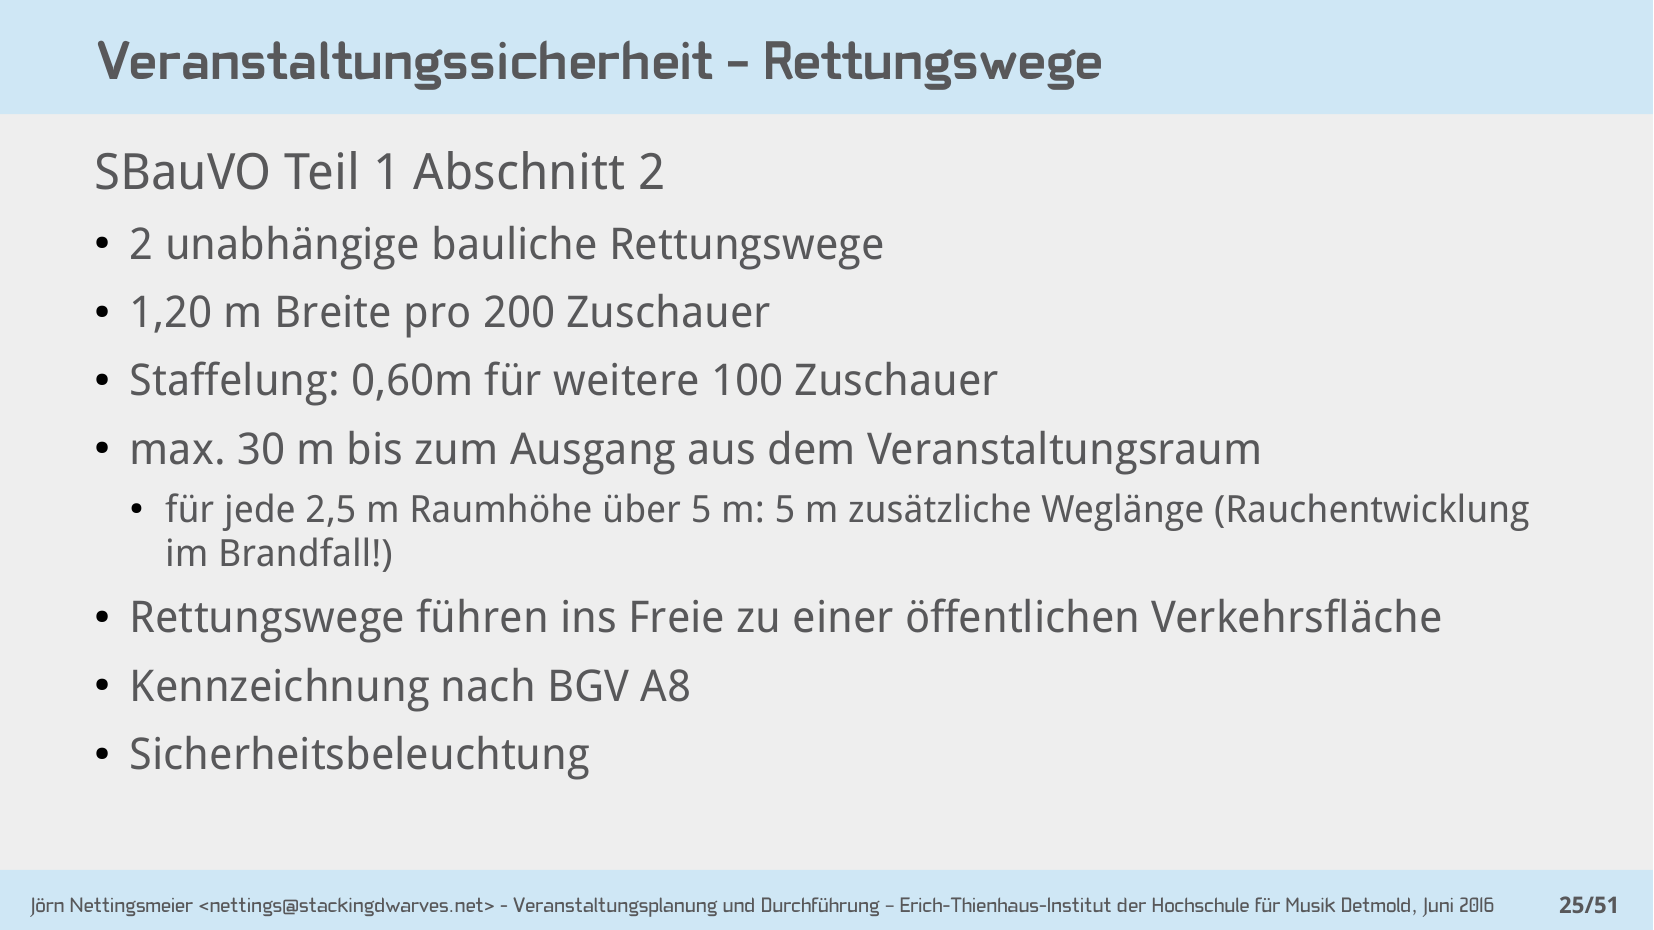

# Veranstaltungssicherheit – Rettungswege
SBauVO Teil 1 Abschnitt 2
2 unabhängige bauliche Rettungswege
1,20 m Breite pro 200 Zuschauer
Staffelung: 0,60m für weitere 100 Zuschauer
max. 30 m bis zum Ausgang aus dem Veranstaltungsraum
für jede 2,5 m Raumhöhe über 5 m: 5 m zusätzliche Weglänge (Rauchentwicklung im Brandfall!)
Rettungswege führen ins Freie zu einer öffentlichen Verkehrsfläche
Kennzeichnung nach BGV A8
Sicherheitsbeleuchtung